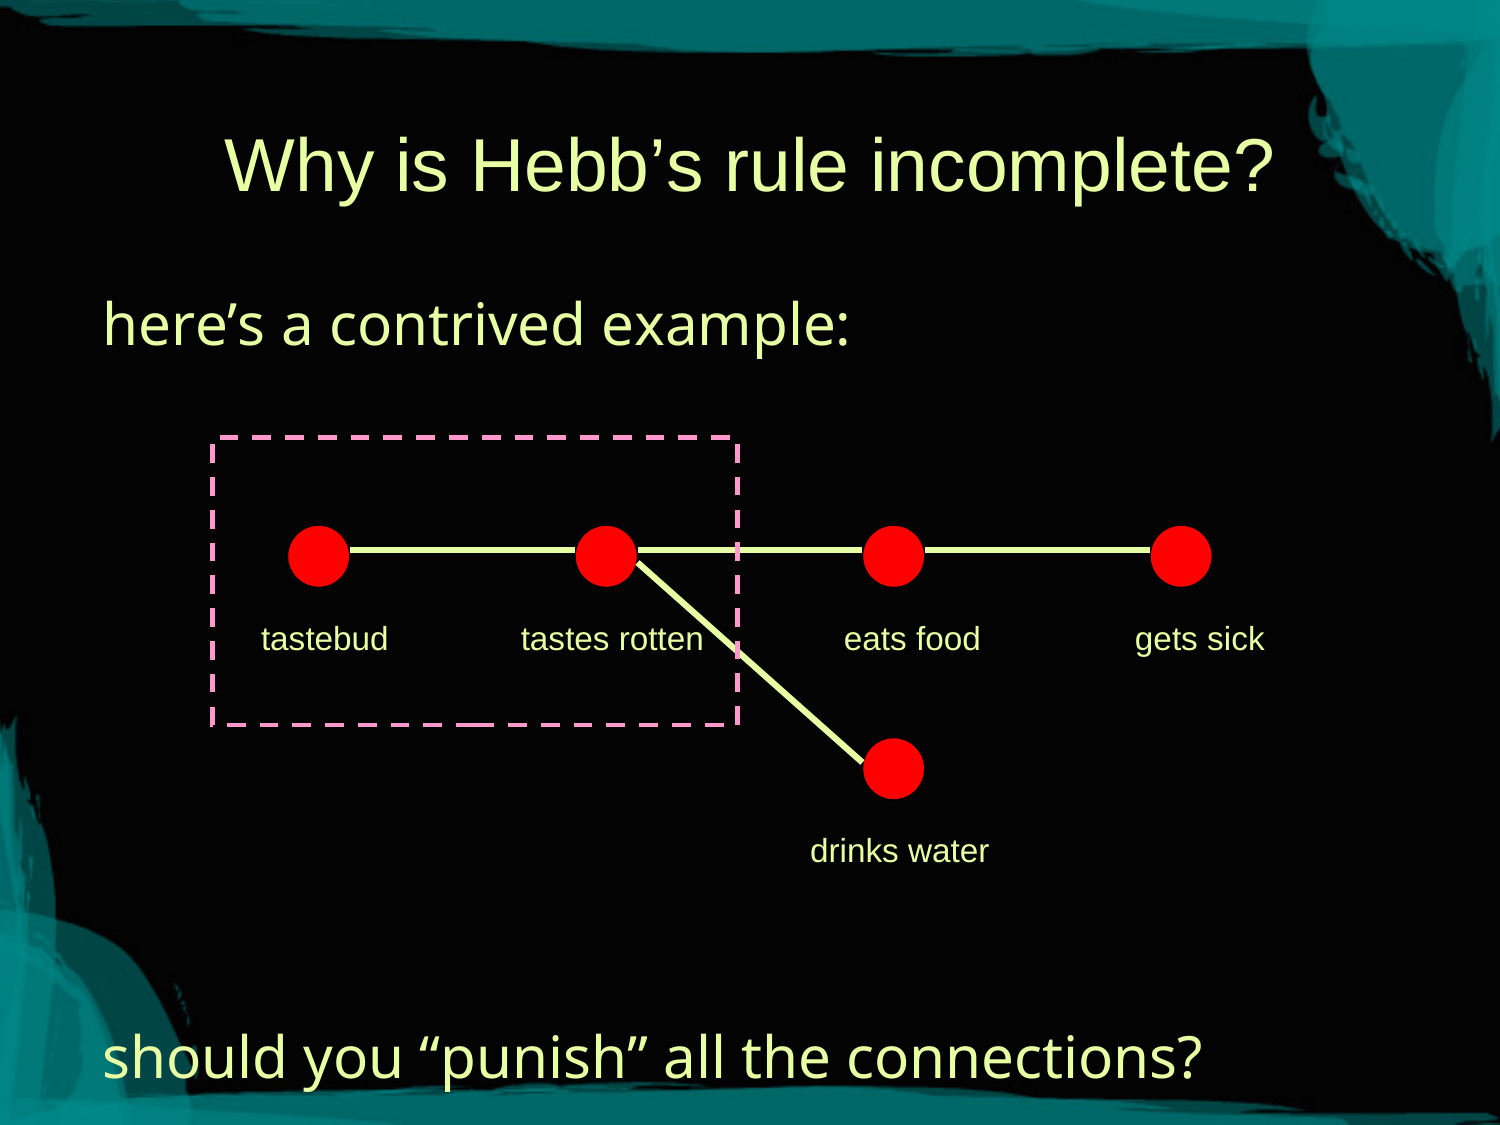

# Why is Hebb’s rule incomplete?
here’s a contrived example:
should you “punish” all the connections?
tastebud
tastes rotten
eats food
gets sick
drinks water